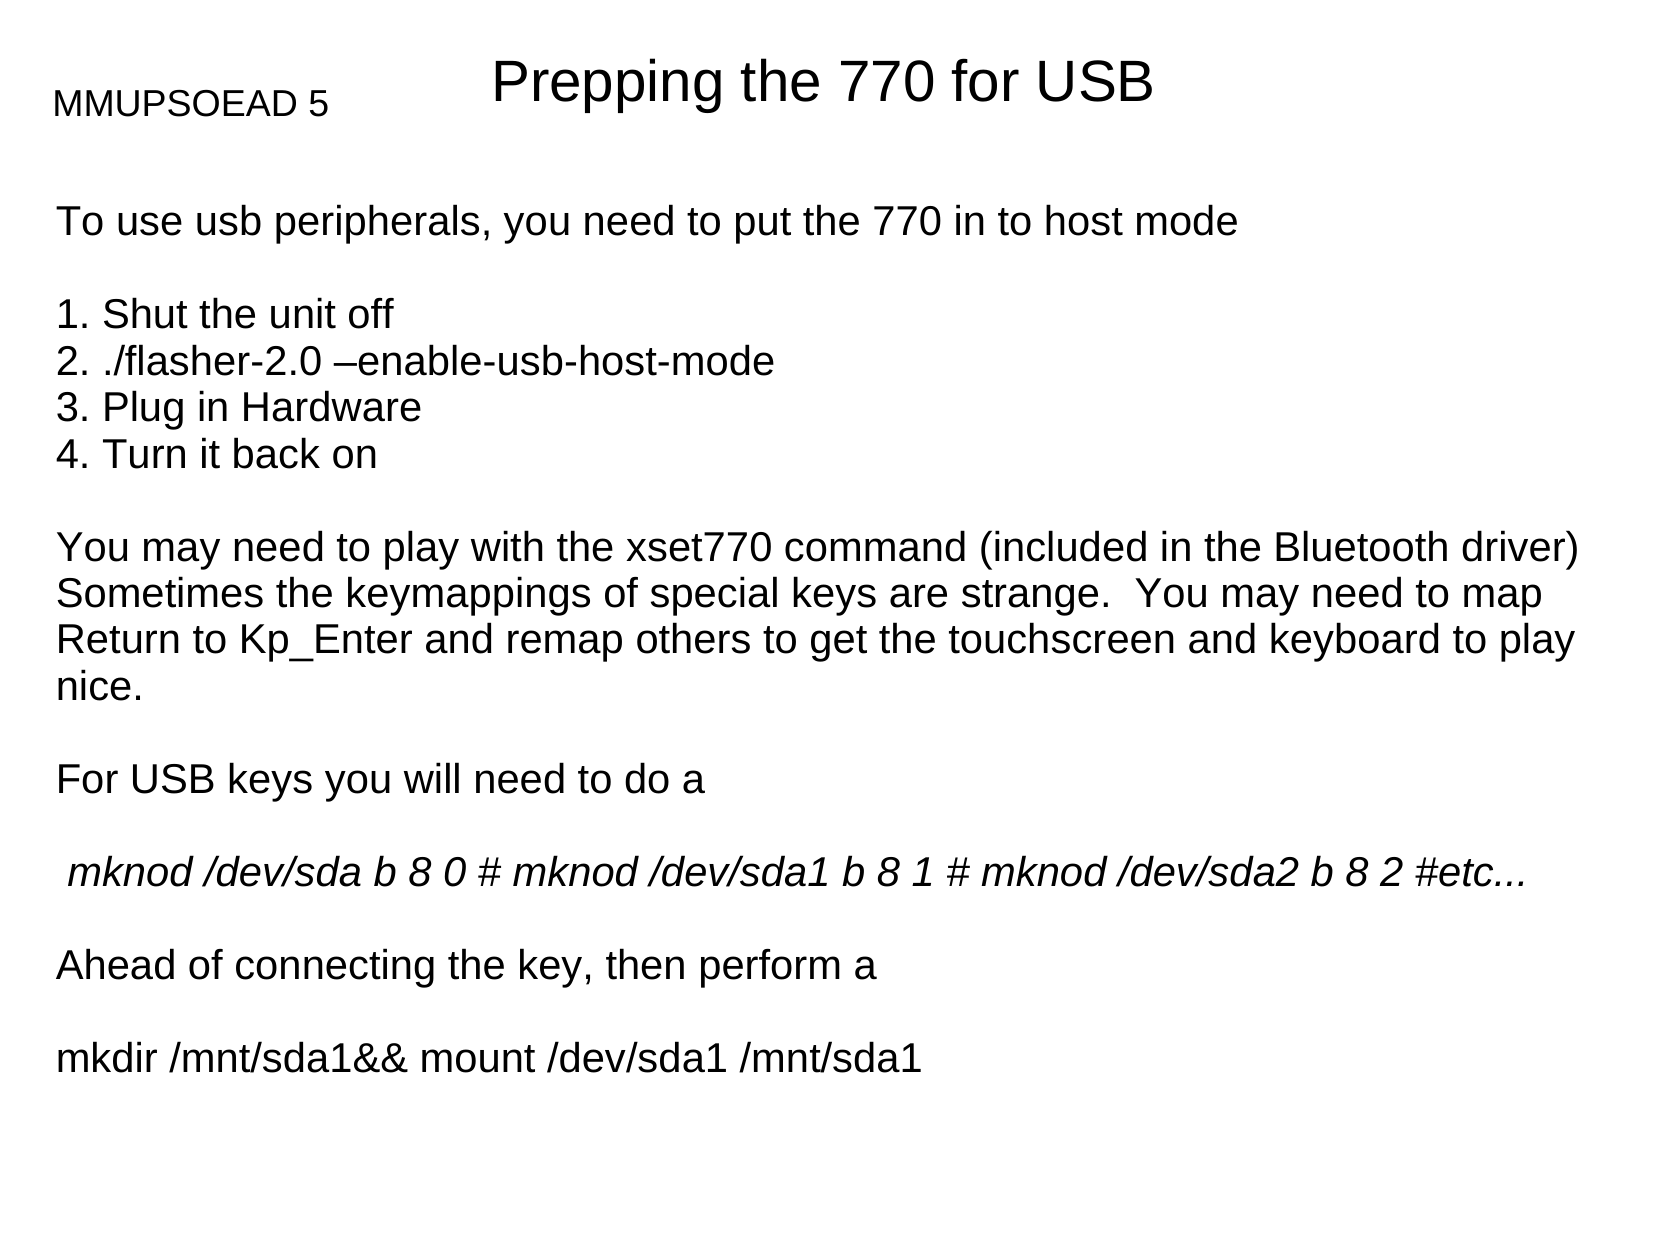

Prepping the 770 for USB
To use usb peripherals, you need to put the 770 in to host mode
1. Shut the unit off
2. ./flasher-2.0 –enable-usb-host-mode
3. Plug in Hardware
4. Turn it back on
You may need to play with the xset770 command (included in the Bluetooth driver) Sometimes the keymappings of special keys are strange. You may need to map Return to Kp_Enter and remap others to get the touchscreen and keyboard to play nice.
For USB keys you will need to do a
 mknod /dev/sda b 8 0 # mknod /dev/sda1 b 8 1 # mknod /dev/sda2 b 8 2 #etc...
Ahead of connecting the key, then perform a
mkdir /mnt/sda1&& mount /dev/sda1 /mnt/sda1
MMUPSOEAD 5